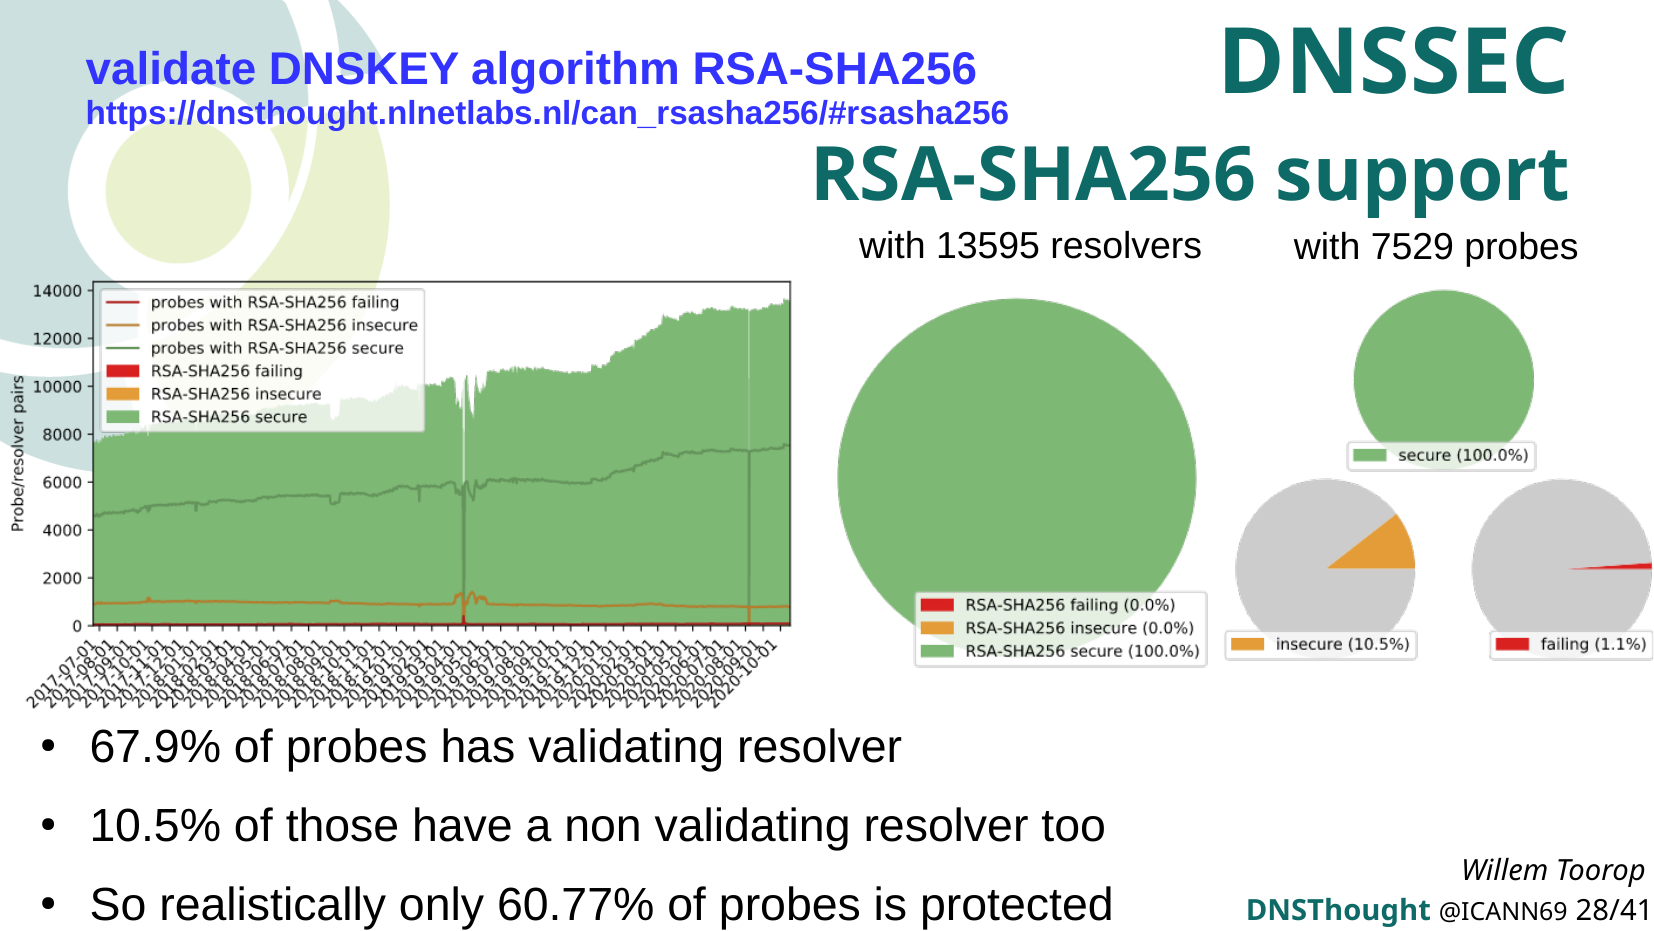

# DNSSEC RSA-SHA256 support
validate DNSKEY algorithm RSA-SHA256
https://dnsthought.nlnetlabs.nl/can_rsasha256/#rsasha256
with 13595 resolvers
with 7529 probes
67.9% of probes has validating resolver
10.5% of those have a non validating resolver too
So realistically only 60.77% of probes is protected
28